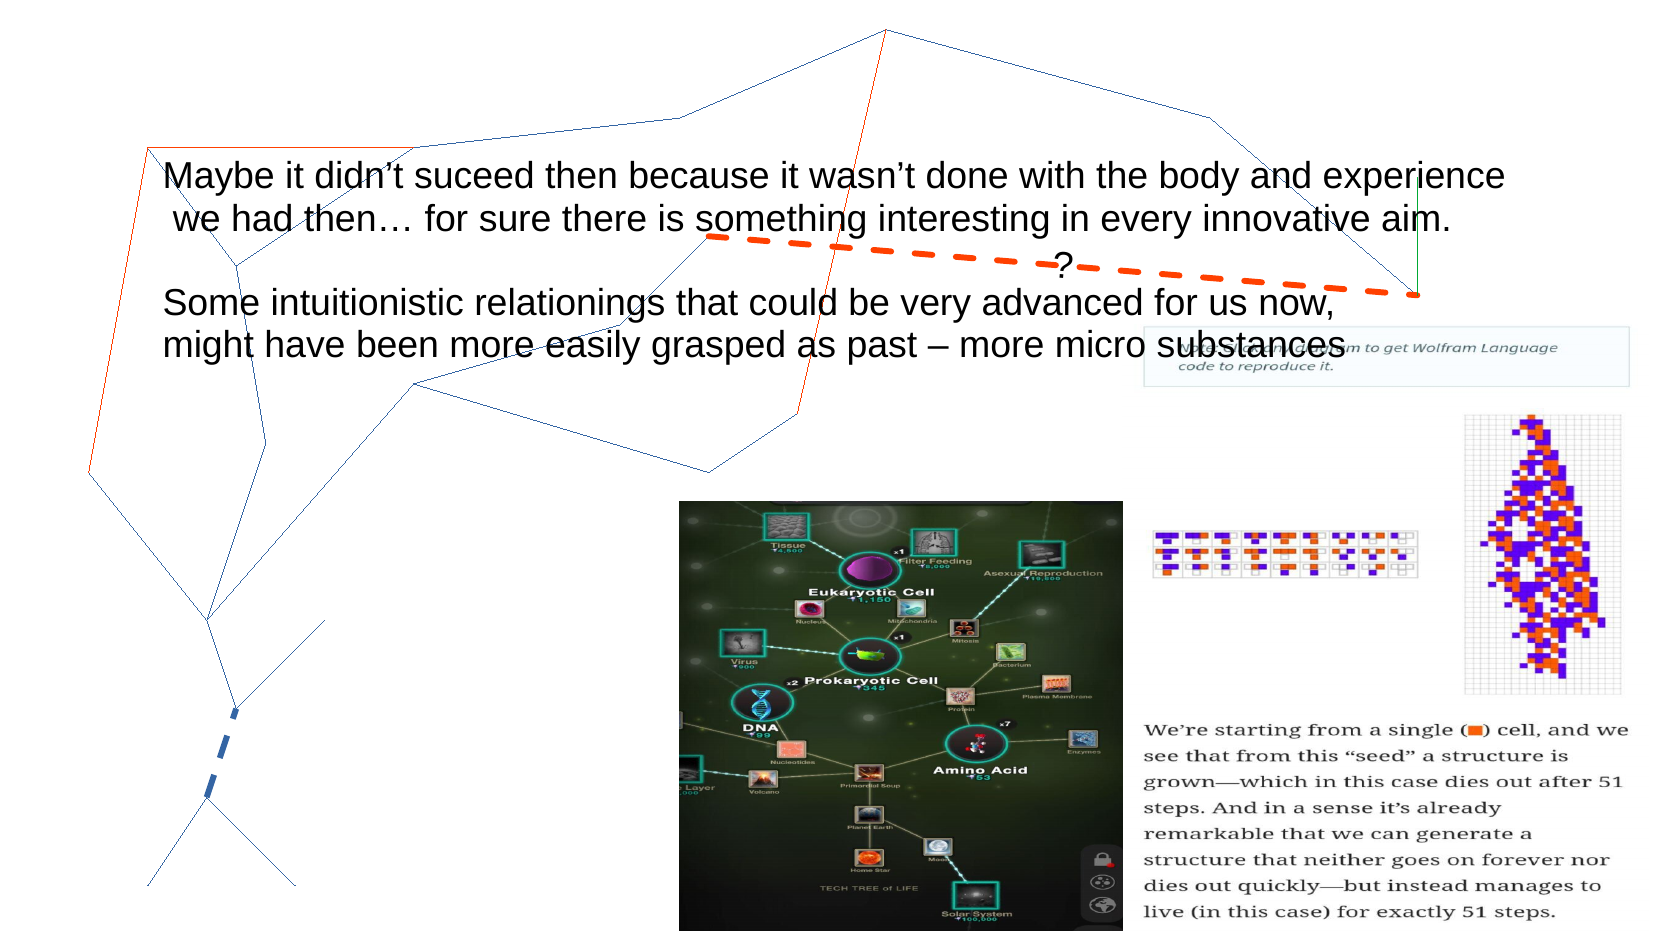

Maybe it didn’t suceed then because it wasn’t done with the body and experience
 we had then… for sure there is something interesting in every innovative aim.
Some intuitionistic relationings that could be very advanced for us now,
might have been more easily grasped as past – more micro substances
?